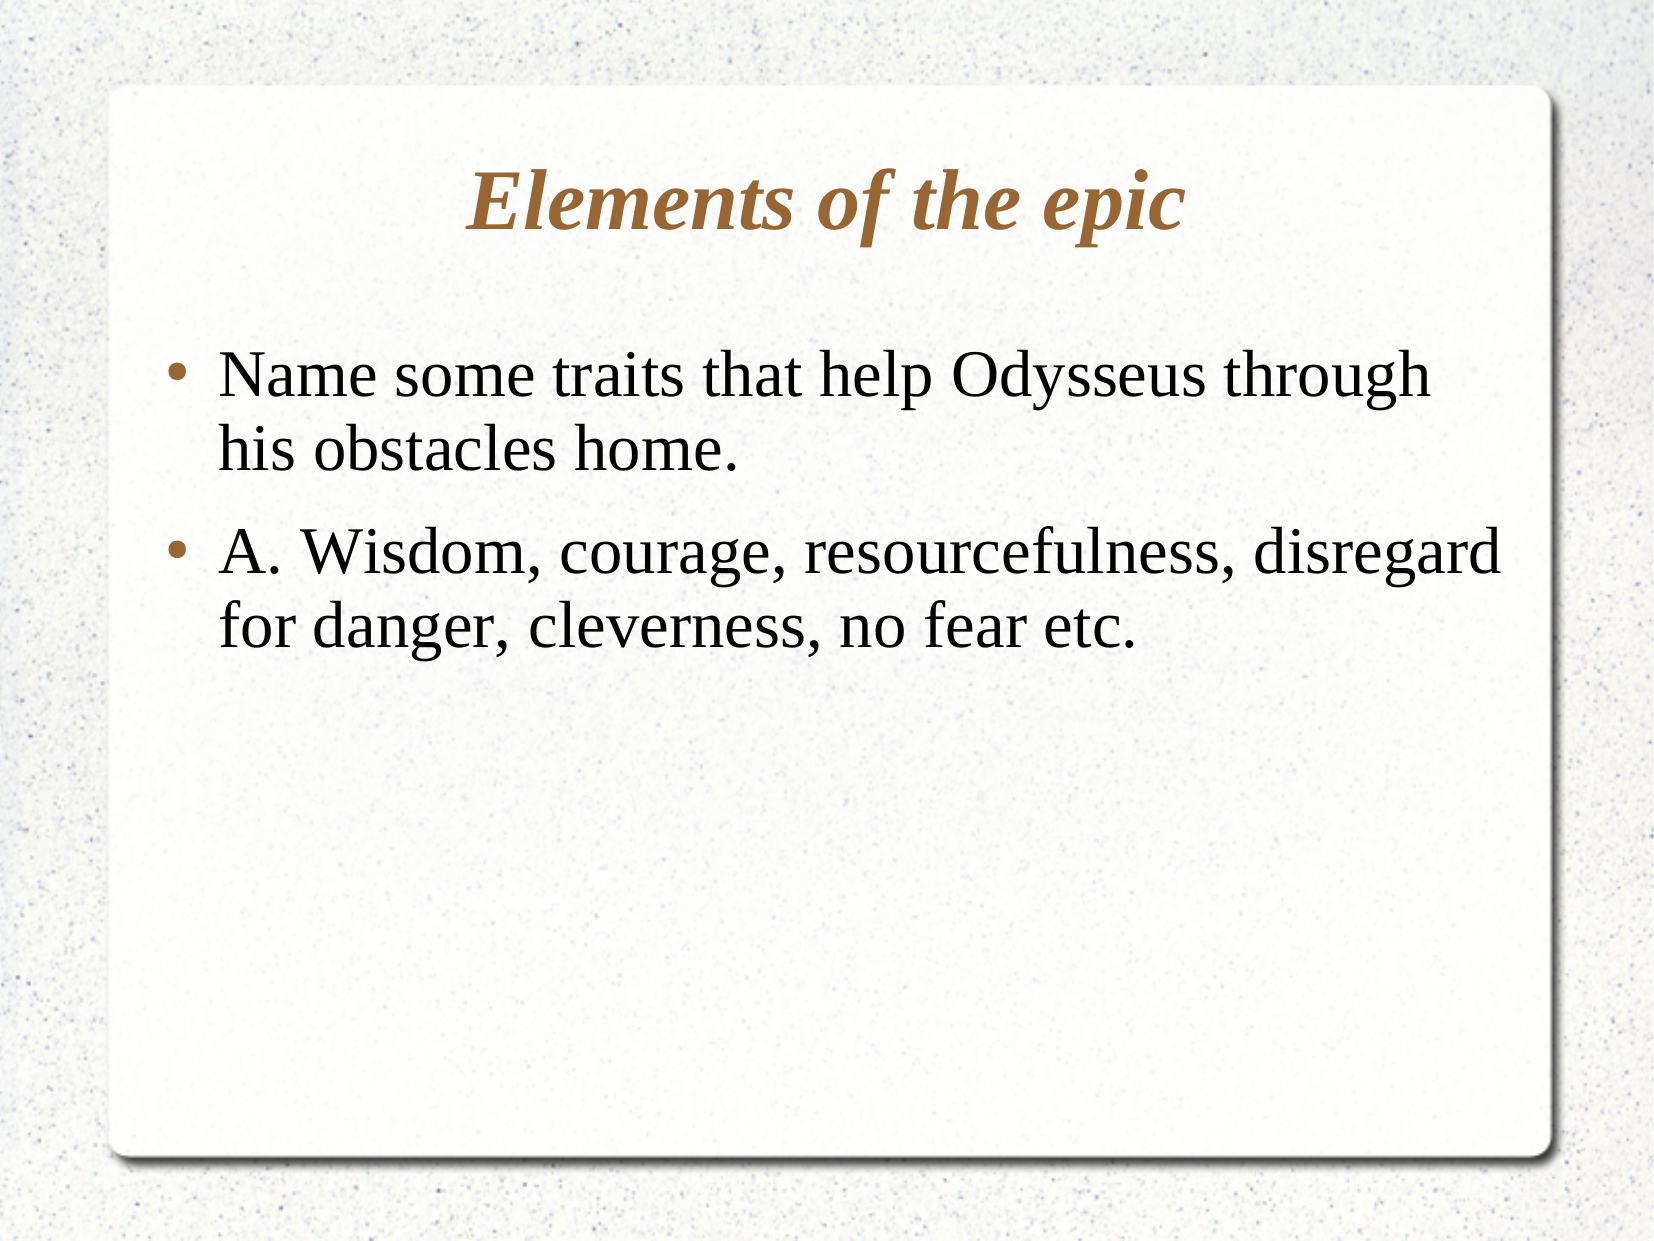

# Elements of the epic
Name some traits that help Odysseus through his obstacles home.
A. Wisdom, courage, resourcefulness, disregard for danger, cleverness, no fear etc.